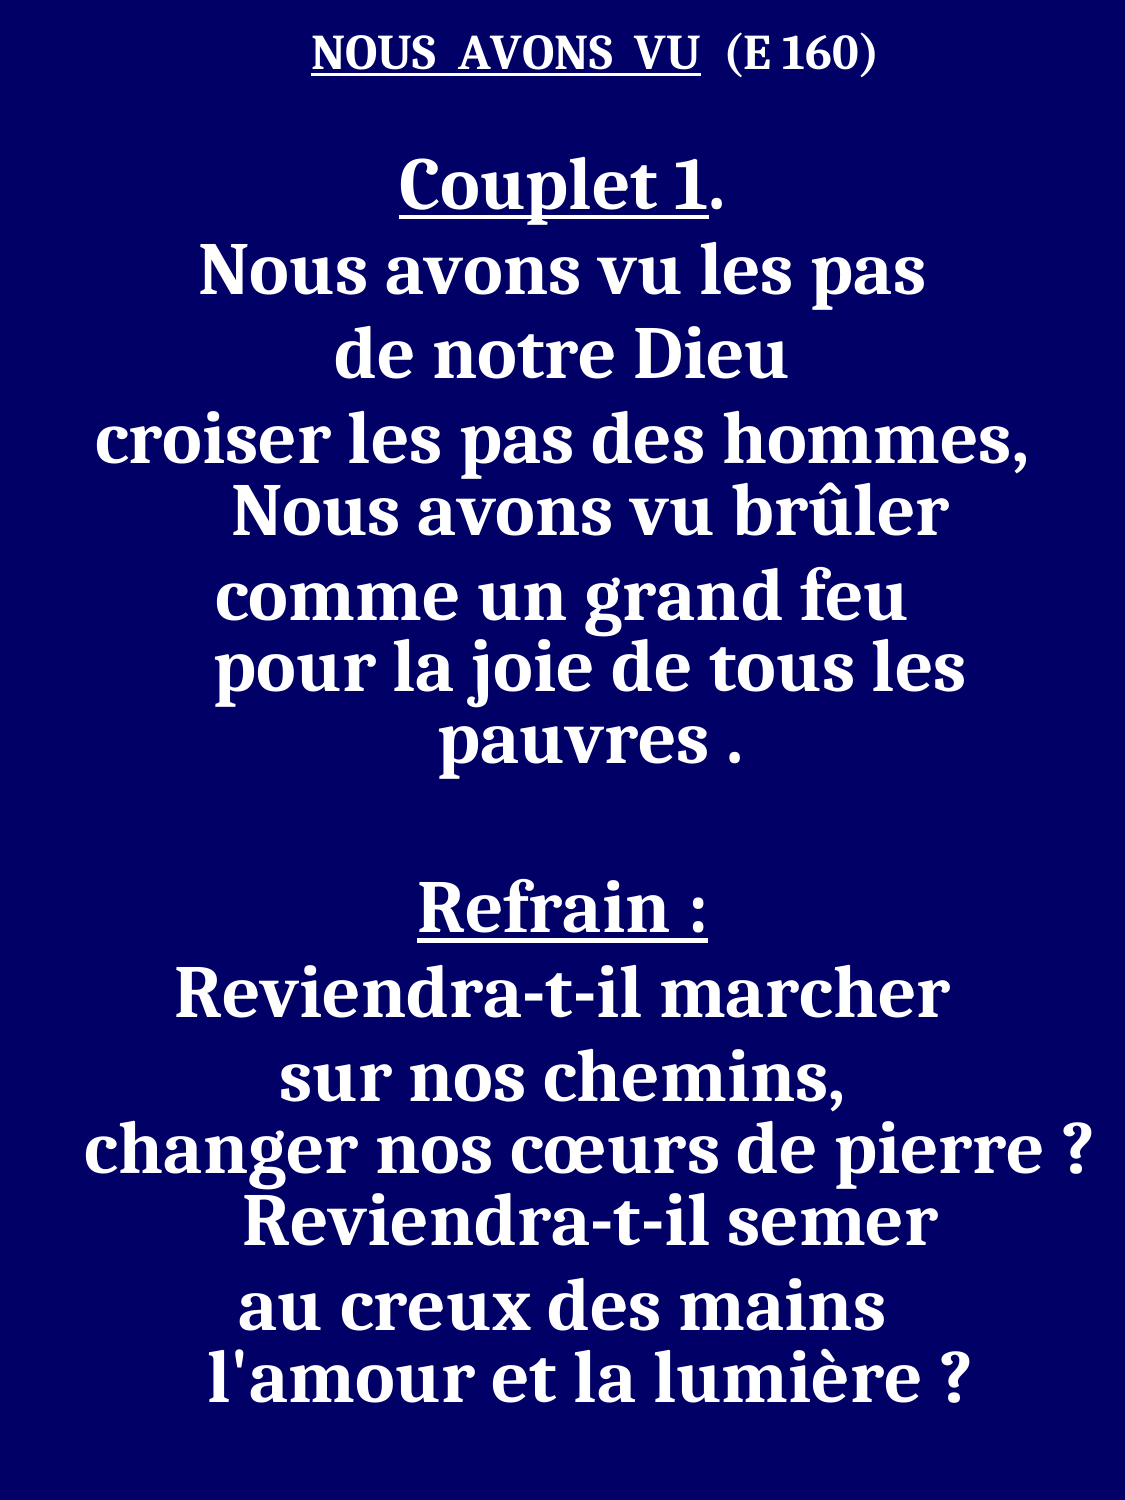

NOUS AVONS VU (E 160)
Couplet 1.
Nous avons vu les pas
de notre Dieu
croiser les pas des hommes,
Nous avons vu brûler
comme un grand feu
pour la joie de tous les pauvres .
Refrain :
Reviendra-t-il marcher
sur nos chemins,
changer nos cœurs de pierre ?
Reviendra-t-il semer
au creux des mains
l'amour et la lumière ?
Couplet 2.
Nous avons vu fleurir dans nos déserts
les fleurs de la tendresse,
Nous avons vu briller sur l'univers
l'aube d'une paix nouvelle .